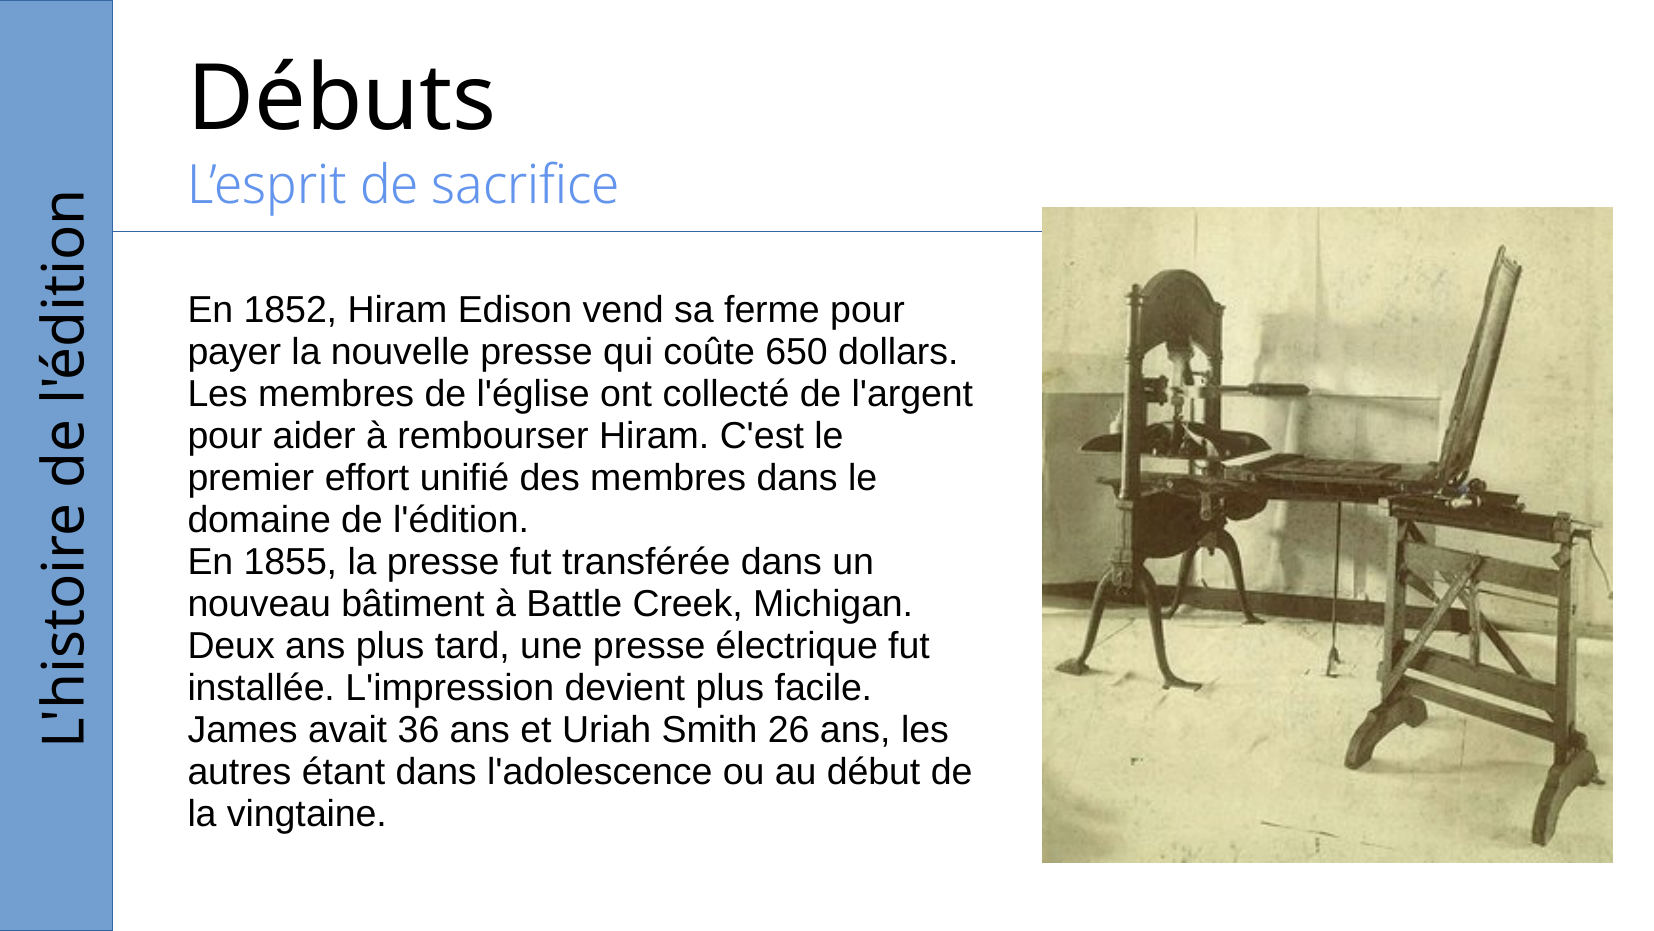

Débuts
L’esprit de sacrifice
# En 1852, Hiram Edison vend sa ferme pour payer la nouvelle presse qui coûte 650 dollars. Les membres de l'église ont collecté de l'argent pour aider à rembourser Hiram. C'est le premier effort unifié des membres dans le domaine de l'édition.
En 1855, la presse fut transférée dans un nouveau bâtiment à Battle Creek, Michigan. Deux ans plus tard, une presse électrique fut installée. L'impression devient plus facile.
James avait 36 ans et Uriah Smith 26 ans, les autres étant dans l'adolescence ou au début de la vingtaine.
L'histoire de l'édition